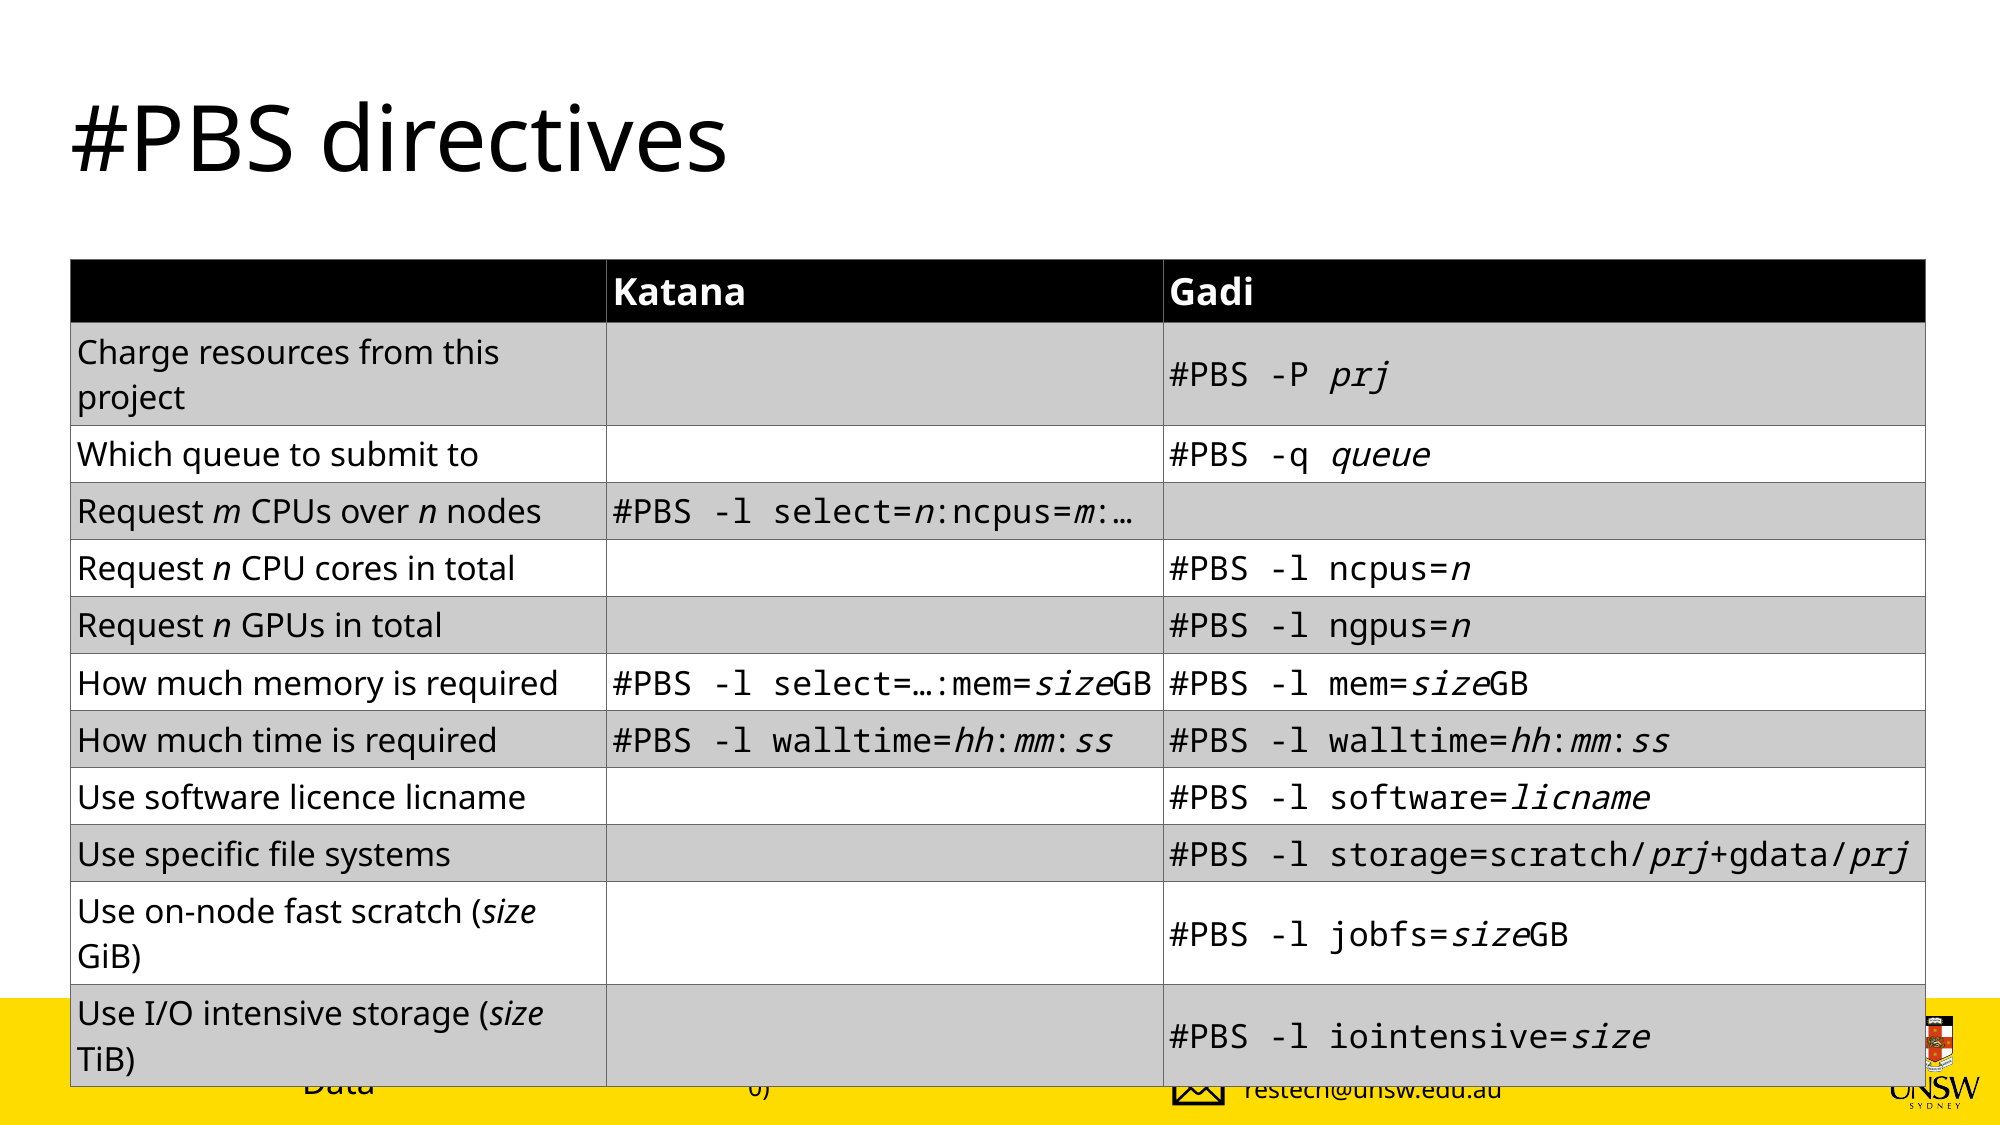

# #PBS directives
| | Katana | Gadi |
| --- | --- | --- |
| Charge resources from this project | | #PBS -P prj |
| Which queue to submit to | | #PBS -q queue |
| Request m CPUs over n nodes | #PBS -l select=n:ncpus=m:… | |
| Request n CPU cores in total | | #PBS -l ncpus=n |
| Request n GPUs in total | | #PBS -l ngpus=n |
| How much memory is required | #PBS -l select=…:mem=sizeGB | #PBS -l mem=sizeGB |
| How much time is required | #PBS -l walltime=hh:mm:ss | #PBS -l walltime=hh:mm:ss |
| Use software licence licname | | #PBS -l software=licname |
| Use specific file systems | | #PBS -l storage=scratch/prj+gdata/prj |
| Use on-node fast scratch (size GiB) | | #PBS -l jobfs=sizeGB |
| Use I/O intensive storage (size TiB) | | #PBS -l iointensive=size |